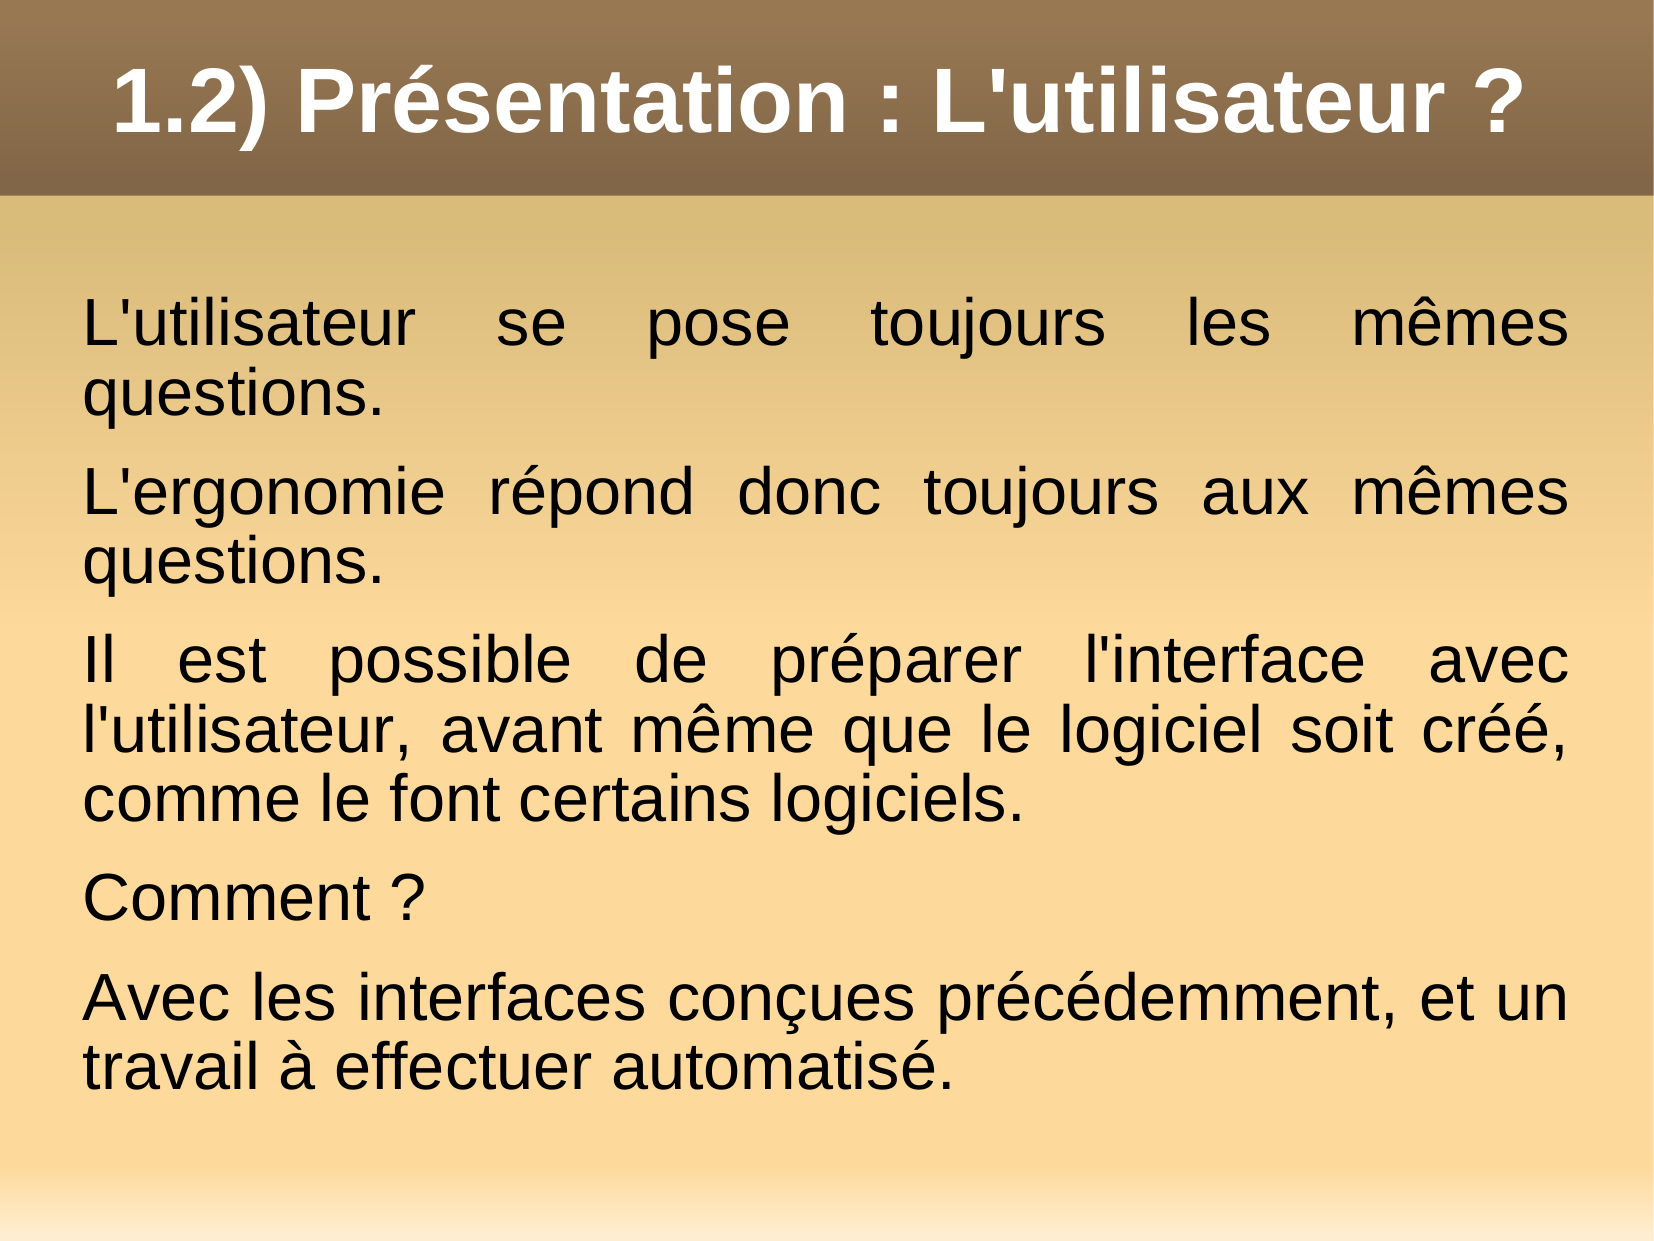

# 1.2) Présentation : L'utilisateur ?
L'utilisateur se pose toujours les mêmes questions.
L'ergonomie répond donc toujours aux mêmes questions.
Il est possible de préparer l'interface avec l'utilisateur, avant même que le logiciel soit créé, comme le font certains logiciels.
Comment ?
Avec les interfaces conçues précédemment, et un travail à effectuer automatisé.